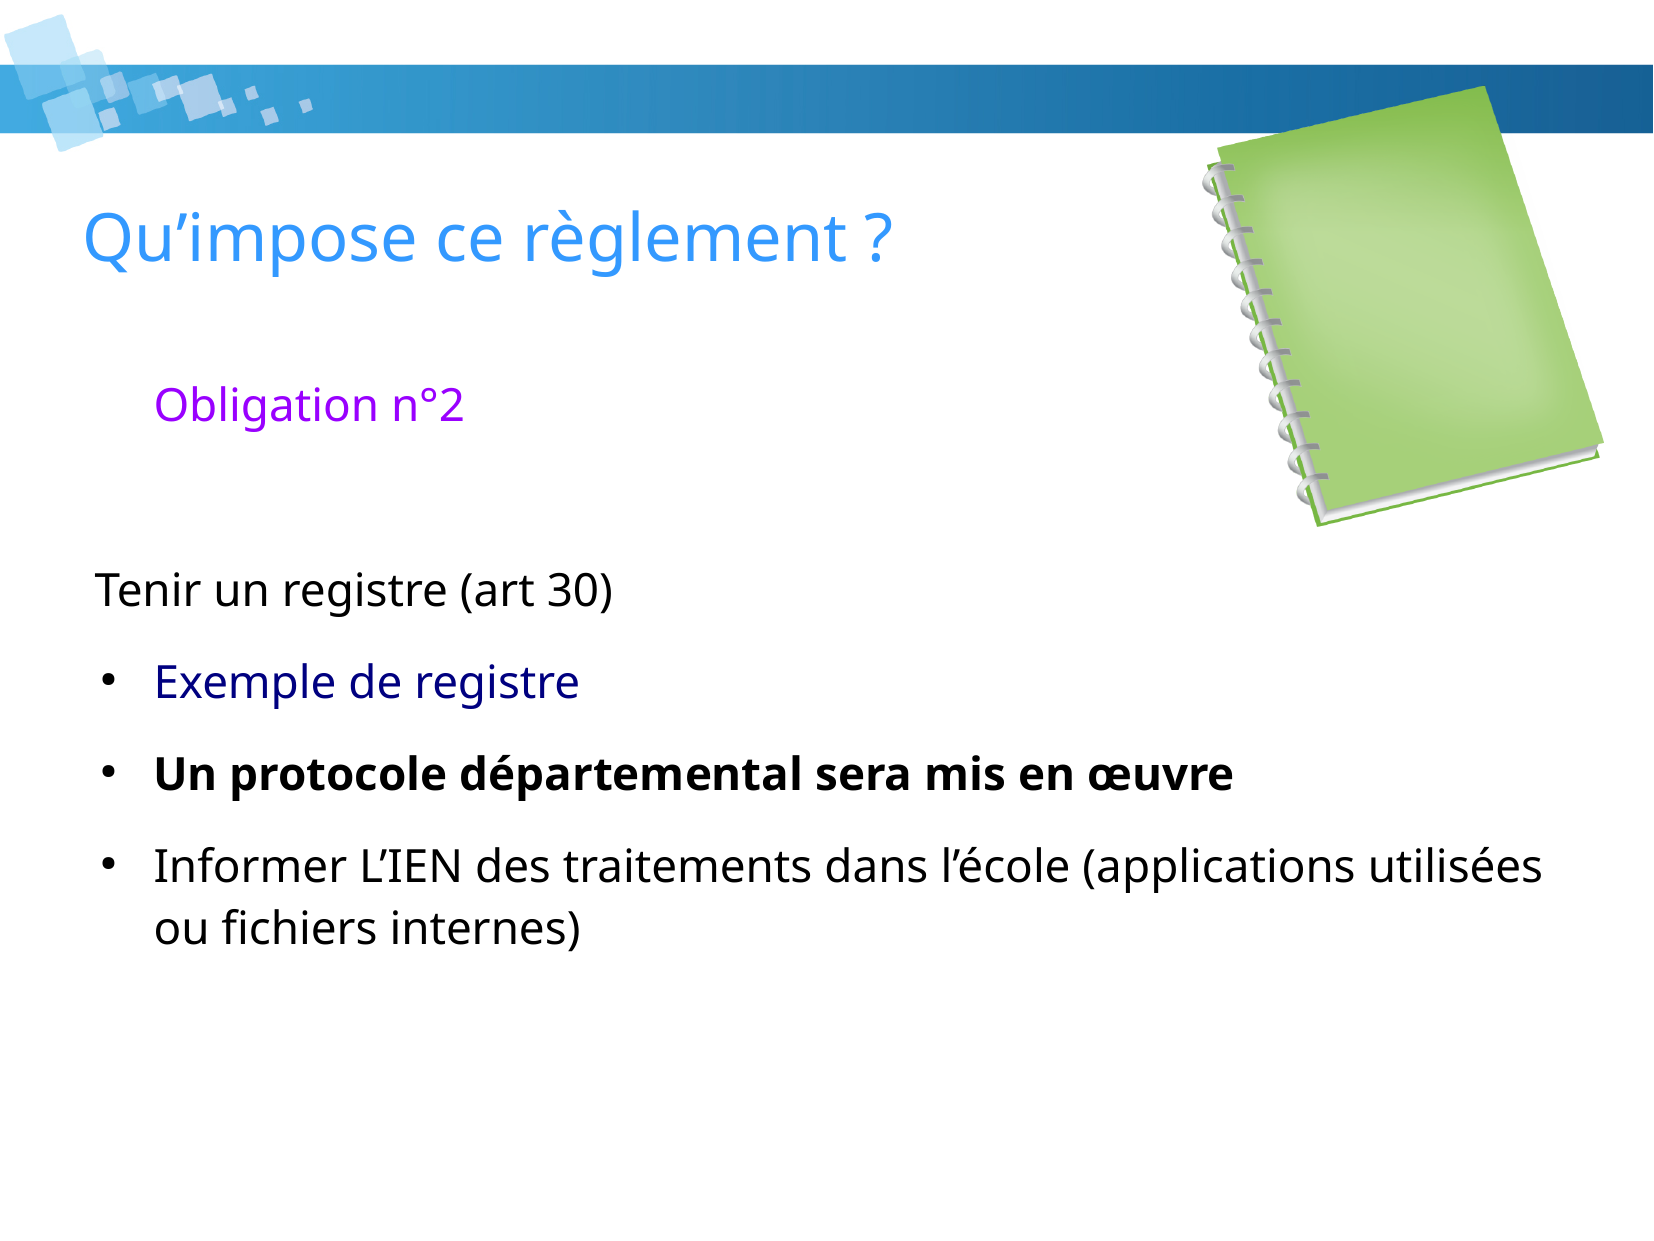

# Qu’impose ce règlement ?
Obligation n°2
 Tenir un registre (art 30)
Exemple de registre
Un protocole départemental sera mis en œuvre
Informer L’IEN des traitements dans l’école (applications utilisées ou fichiers internes)